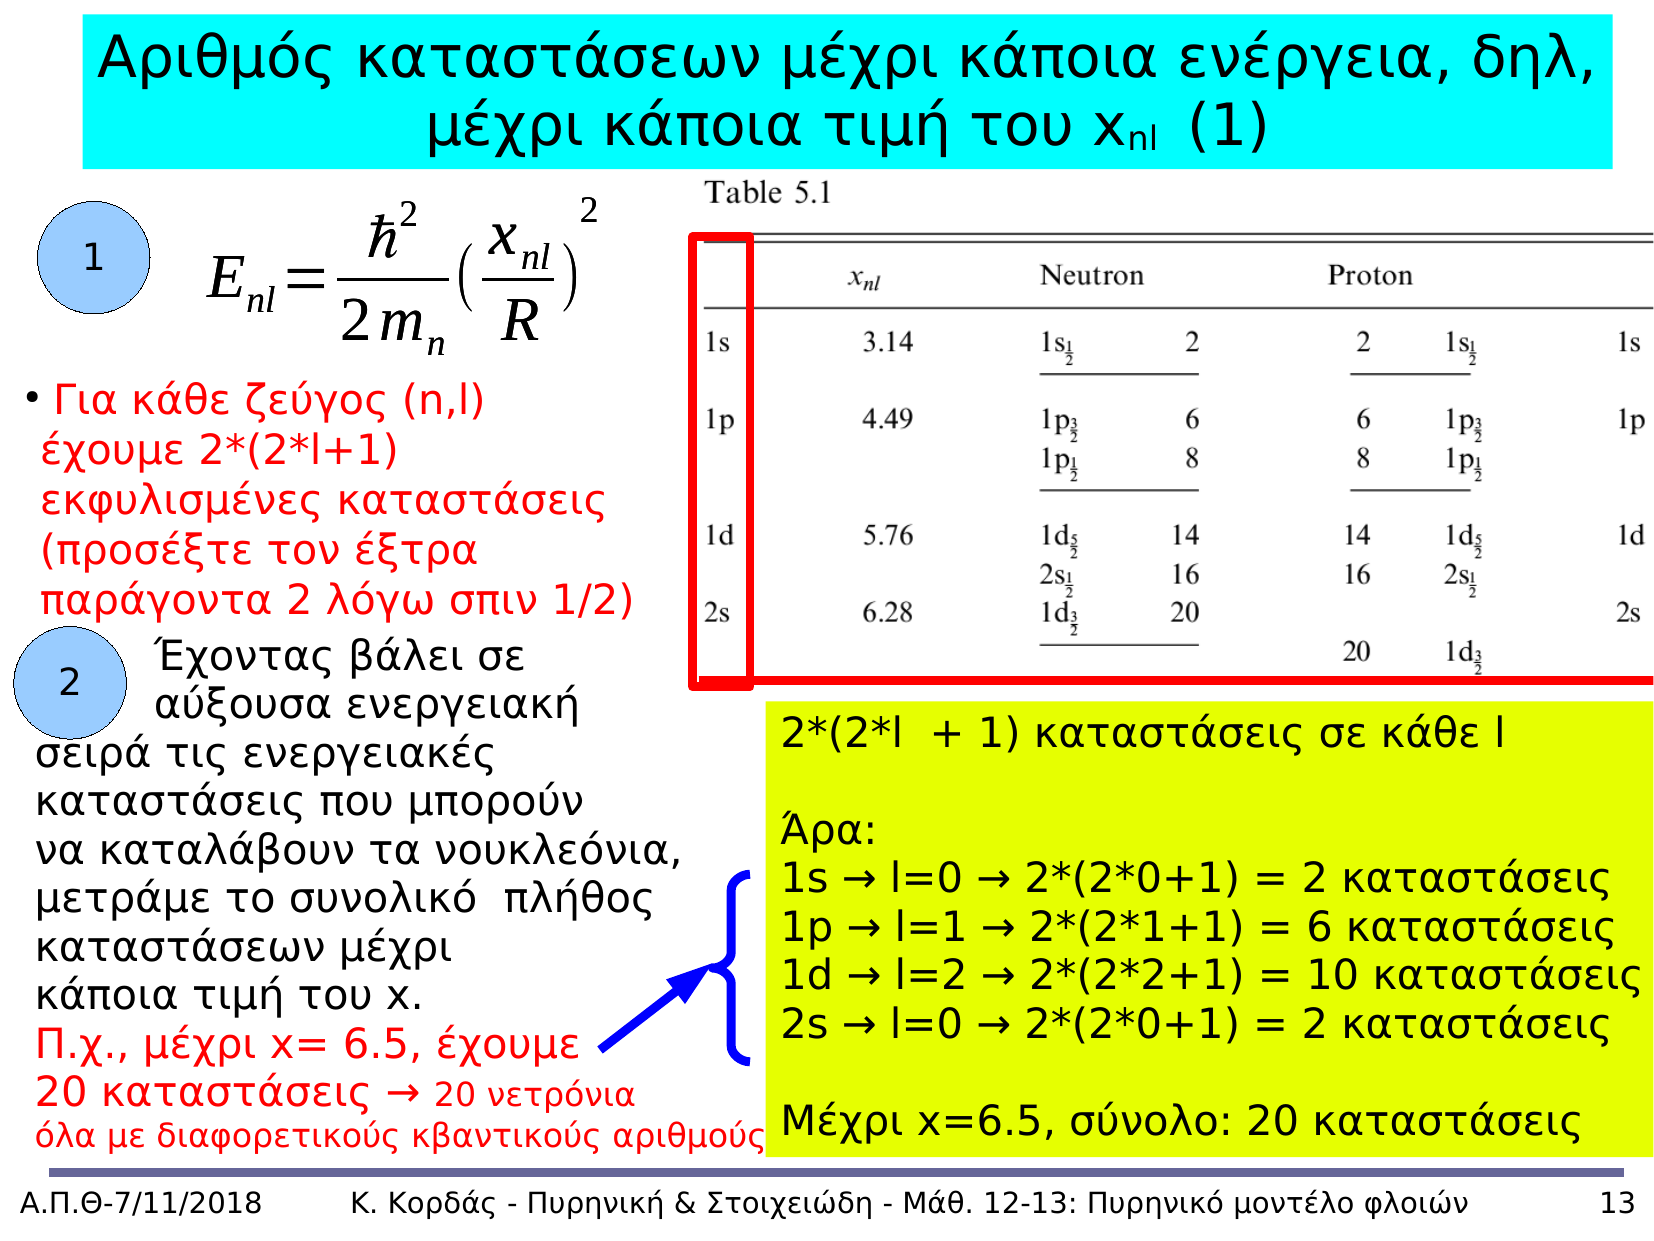

# Αριθμός καταστάσεων μέχρι κάποια ενέργεια, δηλ, μέχρι κάποια τιμή του xnl (1)
1
 Για κάθε ζεύγος (n,l)
έχουμε 2*(2*l+1)
εκφυλισμένες καταστάσεις
(προσέξτε τον έξτρα
παράγοντα 2 λόγω σπιν 1/2)
 Έχοντας βάλει σε
 αύξουσα ενεργειακή
σειρά τις ενεργειακές
καταστάσεις που μπορούν
να καταλάβουν τα νουκλεόνια,
μετράμε το συνολικό πλήθος
καταστάσεων μέχρι
κάποια τιμή του x.
Π.χ., μέχρι x= 6.5, έχουμε
20 καταστάσεις → 20 νετρόνια
όλα με διαφορετικούς κβαντικούς αριθμούς
2
2*(2*l + 1) καταστάσεις σε κάθε l
Άρα:
1s → l=0 → 2*(2*0+1) = 2 καταστάσεις
1p → l=1 → 2*(2*1+1) = 6 καταστάσεις
1d → l=2 → 2*(2*2+1) = 10 καταστάσεις
2s → l=0 → 2*(2*0+1) = 2 καταστάσεις
Μέχρι x=6.5, σύνολο: 20 καταστάσεις
Α.Π.Θ-7/11/2018
Κ. Κορδάς - Πυρηνική & Στοιχειώδη - Μάθ. 12-13: Πυρηνικό μοντέλο φλοιών
13